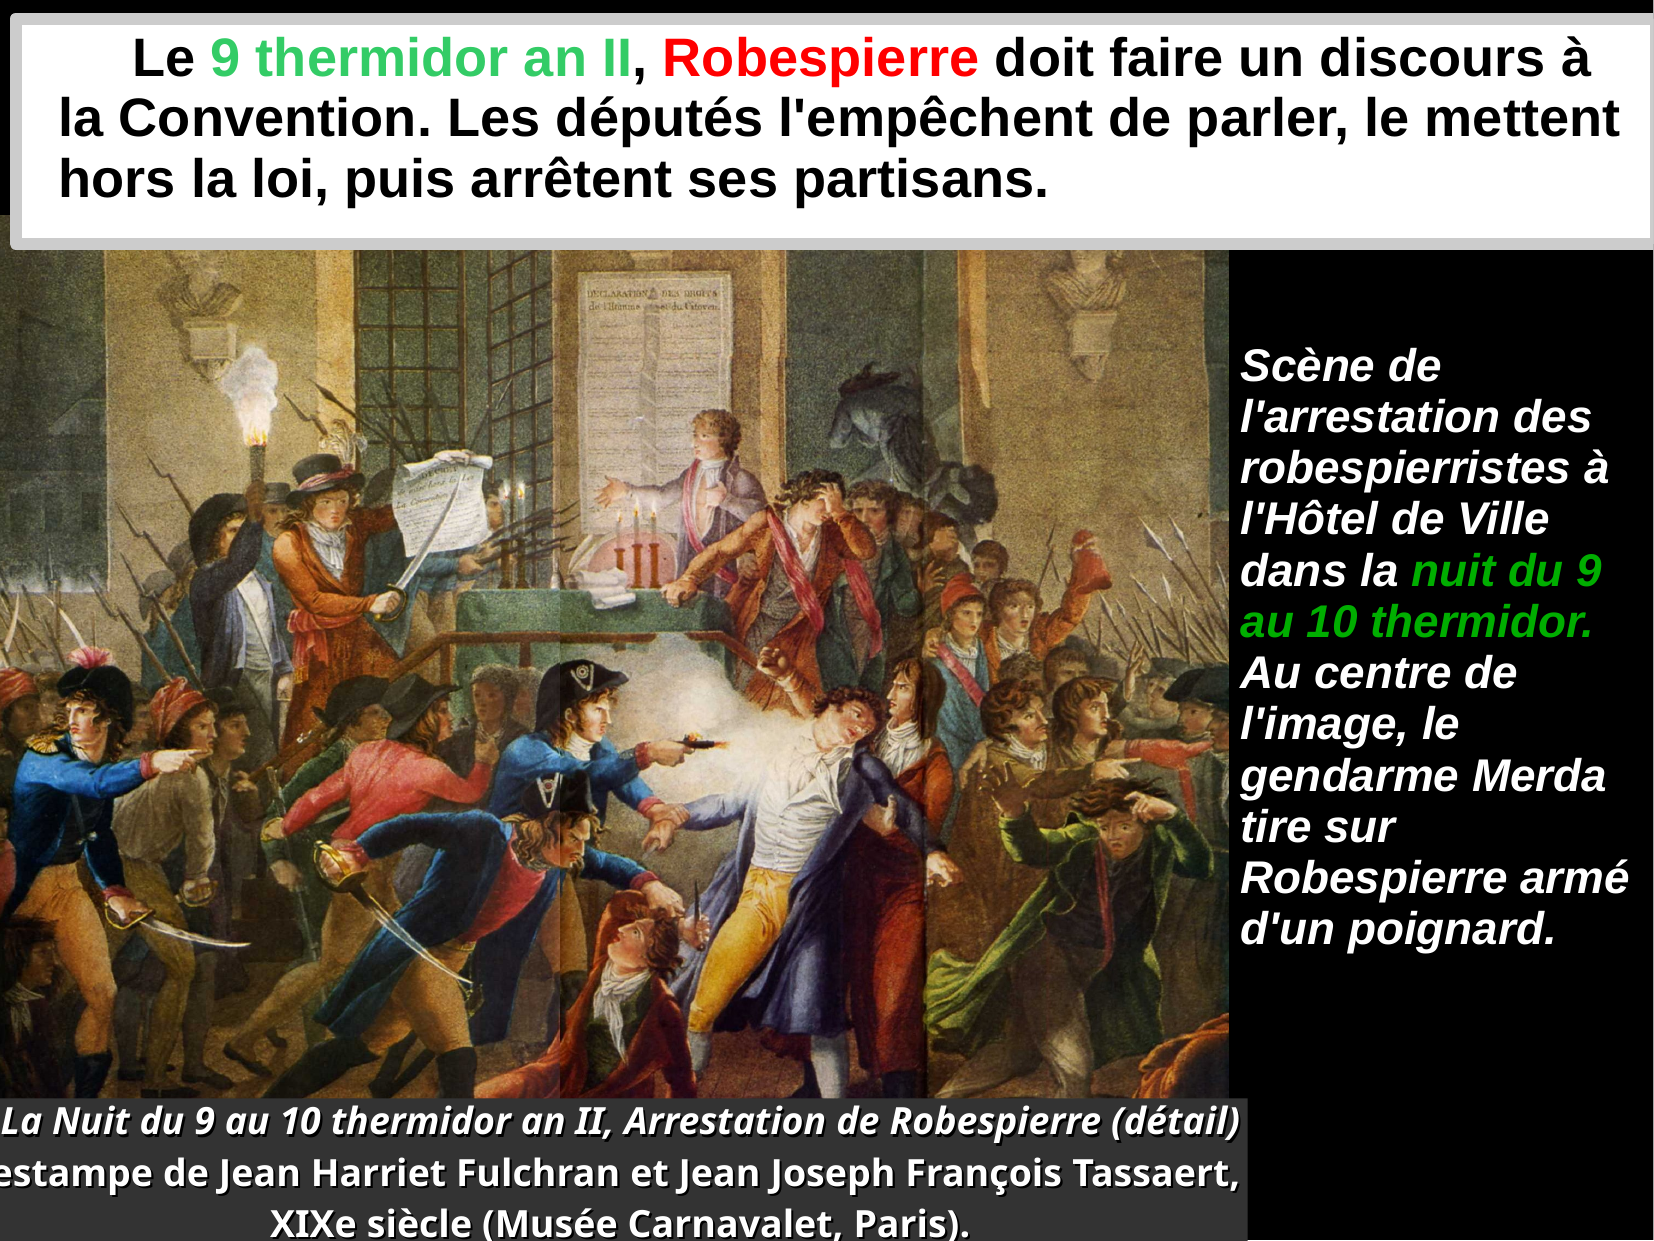

Le 9 thermidor an II, Robespierre doit faire un discours à la Convention. Les députés l'empêchent de parler, le mettent hors la loi, puis arrêtent ses partisans.
Scène de l'arrestation des robespierristes à l'Hôtel de Ville dans la nuit du 9 au 10 thermidor. Au centre de l'image, le gendarme Merda tire sur Robespierre armé d'un poignard.
La Nuit du 9 au 10 thermidor an II, Arrestation de Robespierre (détail)
estampe de Jean Harriet Fulchran et Jean Joseph François Tassaert,
XIXe siècle (Musée Carnavalet, Paris).